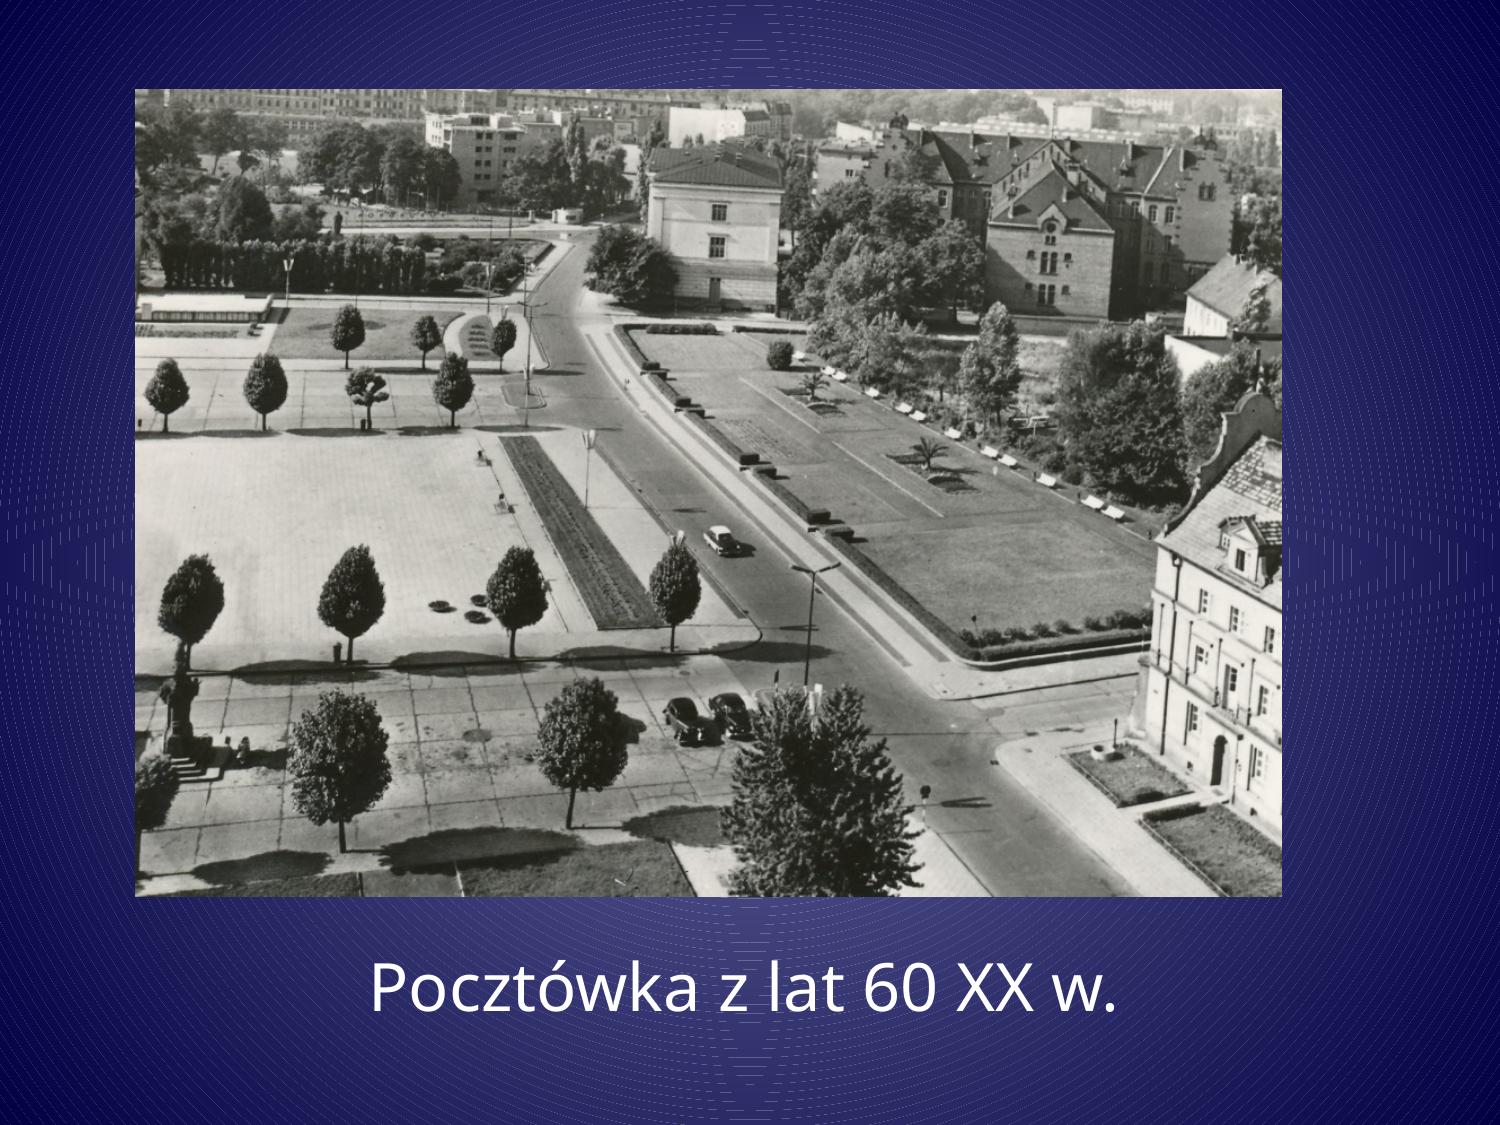

# Pocztówka z lat 60 XX w.